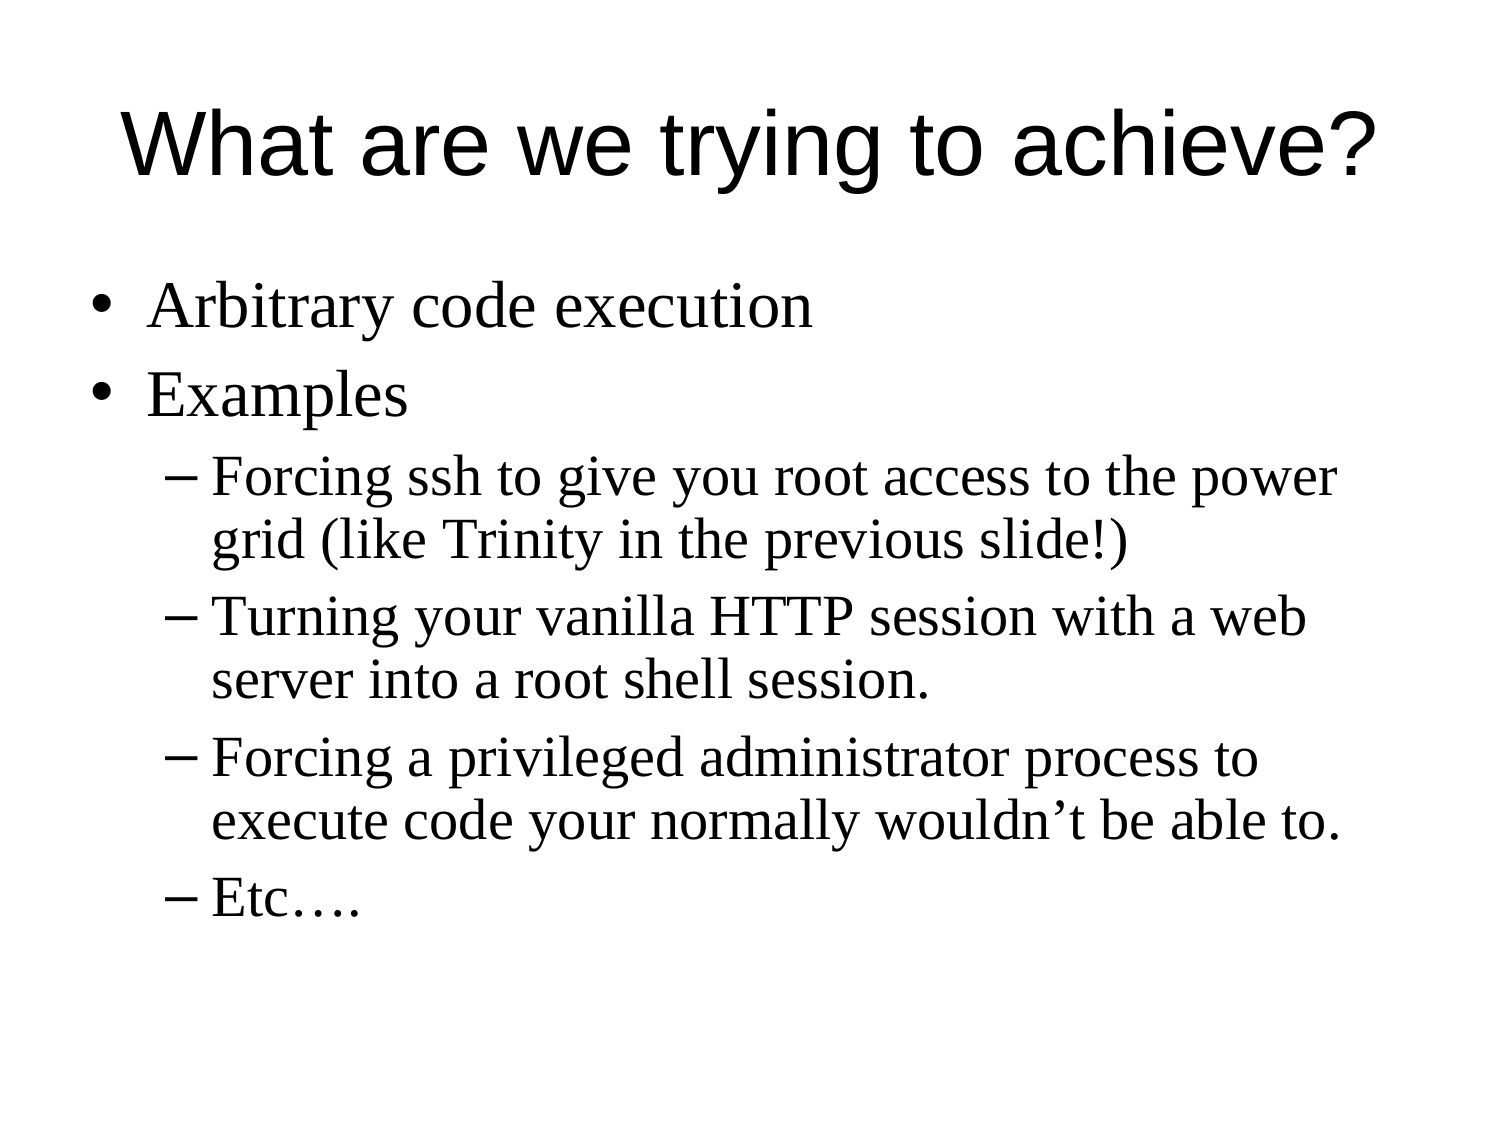

# What are we trying to achieve?
Arbitrary code execution
Examples
Forcing ssh to give you root access to the power grid (like Trinity in the previous slide!)
Turning your vanilla HTTP session with a web server into a root shell session.
Forcing a privileged administrator process to execute code your normally wouldn’t be able to.
Etc….